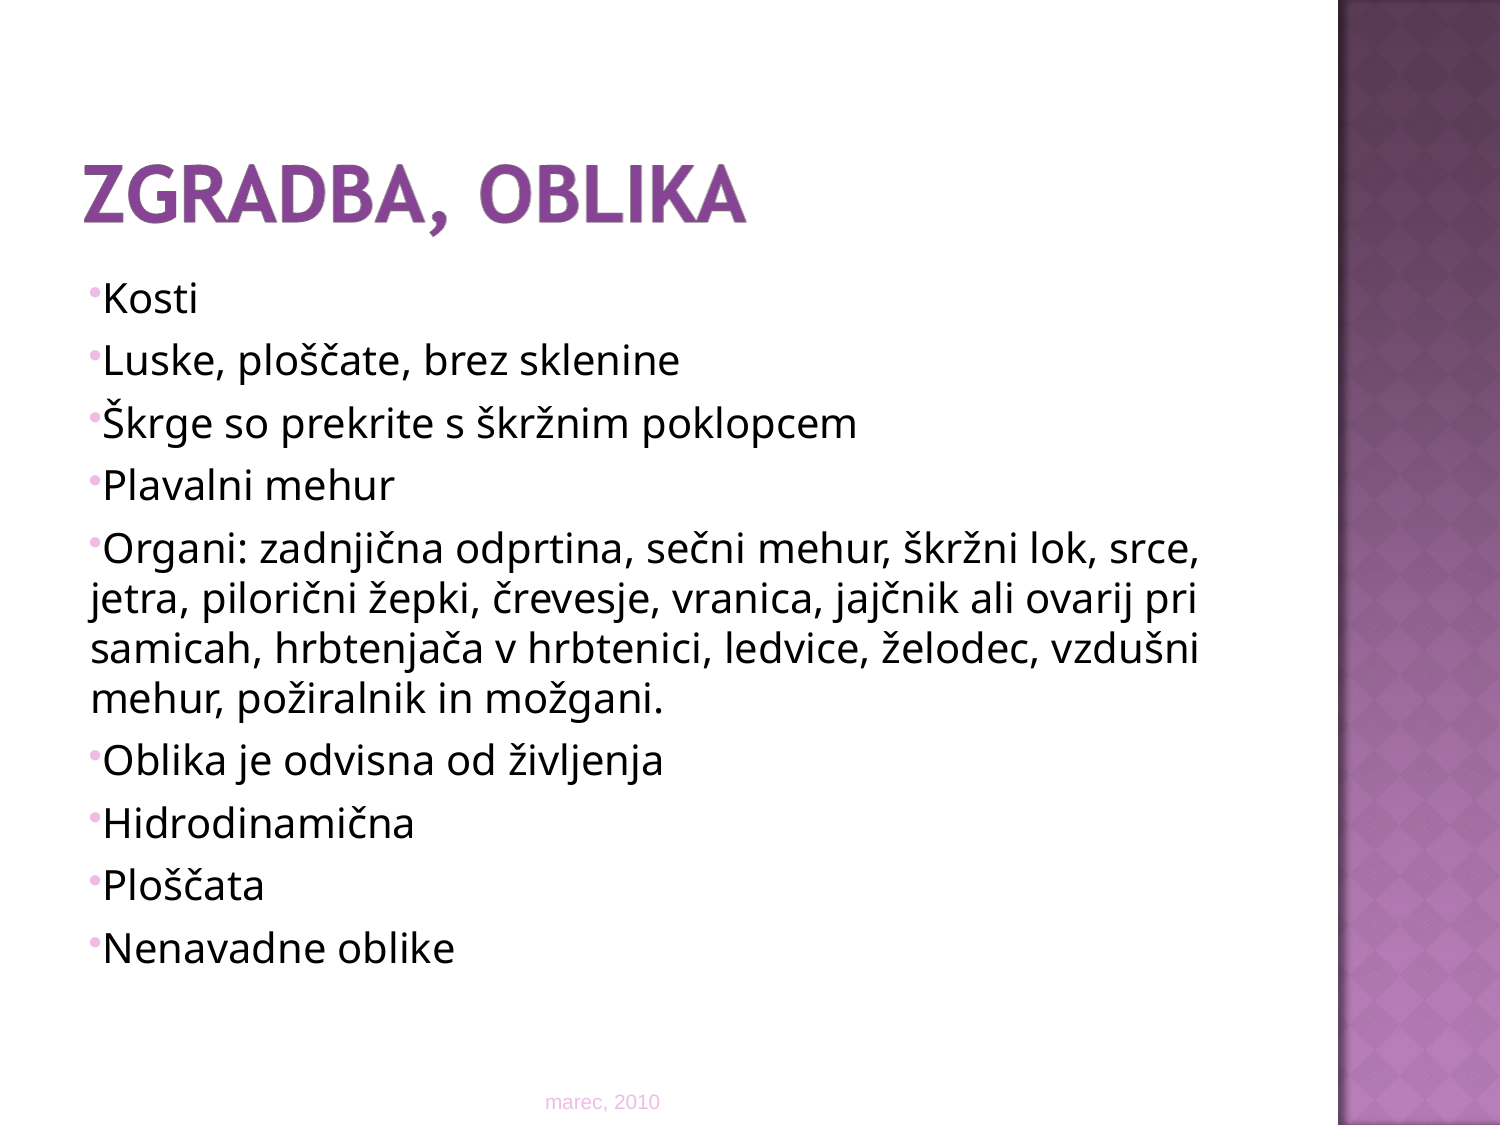

Kosti
Luske, ploščate, brez sklenine
Škrge so prekrite s škržnim poklopcem
Plavalni mehur
Organi: zadnjična odprtina, sečni mehur, škržni lok, srce, jetra, pilorični žepki, črevesje, vranica, jajčnik ali ovarij pri samicah, hrbtenjača v hrbtenici, ledvice, želodec, vzdušni mehur, požiralnik in možgani.
Oblika je odvisna od življenja
Hidrodinamična
Ploščata
Nenavadne oblike
marec, 2010